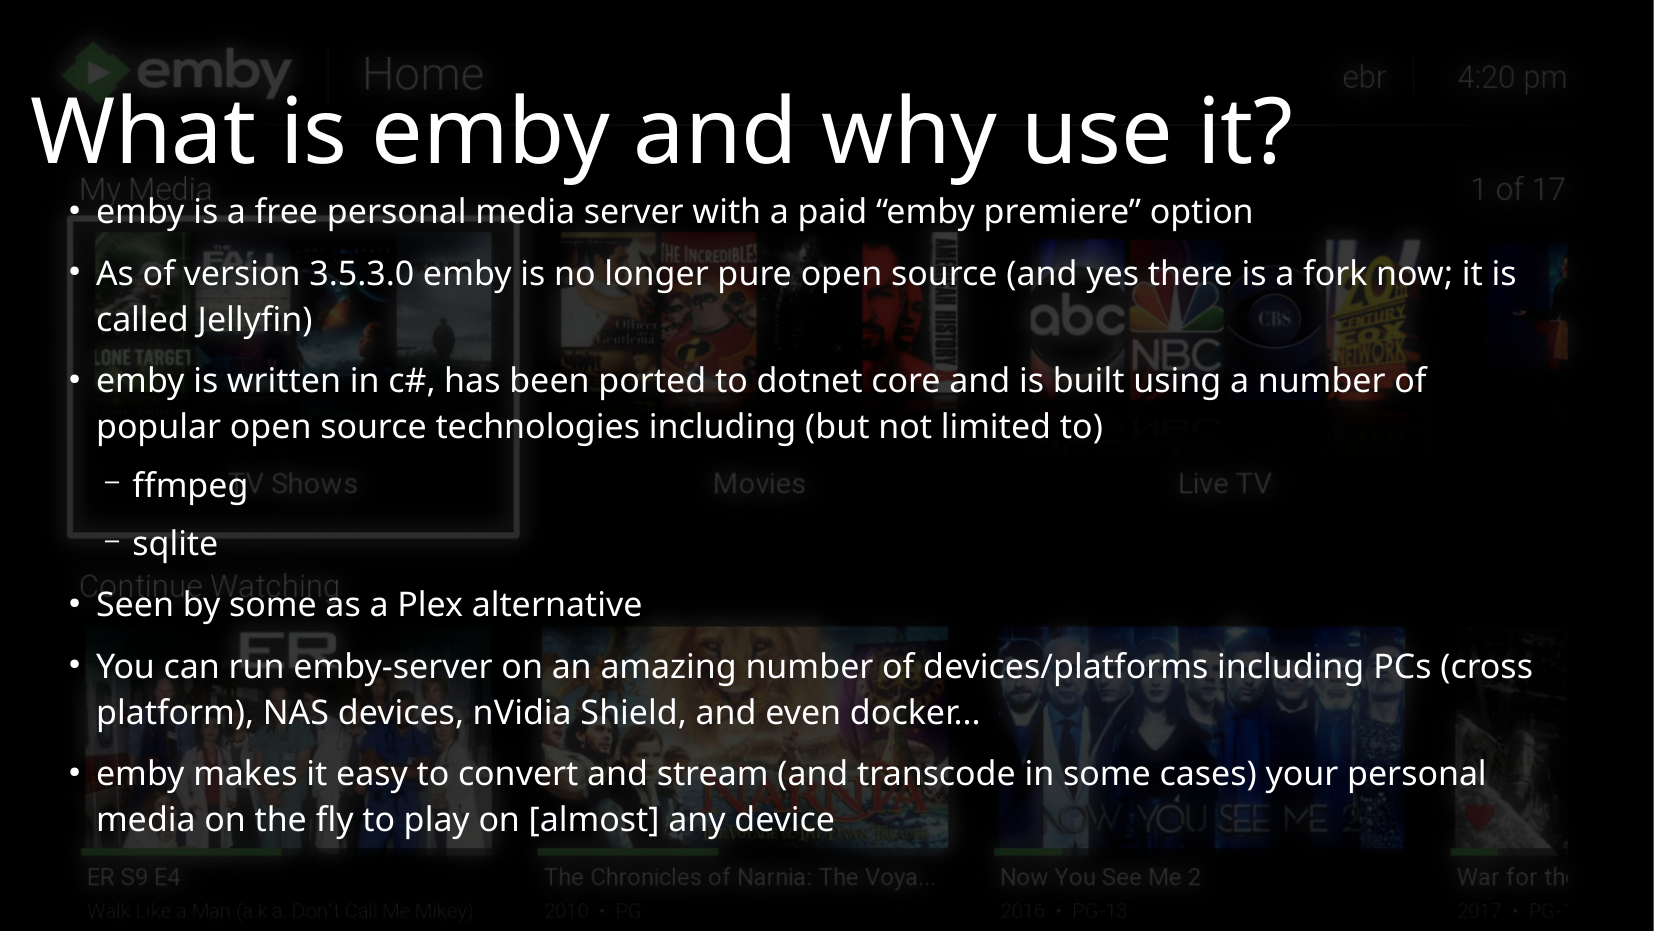

# What is emby and why use it?
emby is a free personal media server with a paid “emby premiere” option
As of version 3.5.3.0 emby is no longer pure open source (and yes there is a fork now; it is called Jellyfin)
emby is written in c#, has been ported to dotnet core and is built using a number of popular open source technologies including (but not limited to)
ffmpeg
sqlite
Seen by some as a Plex alternative
You can run emby-server on an amazing number of devices/platforms including PCs (cross platform), NAS devices, nVidia Shield, and even docker...
emby makes it easy to convert and stream (and transcode in some cases) your personal media on the fly to play on [almost] any device